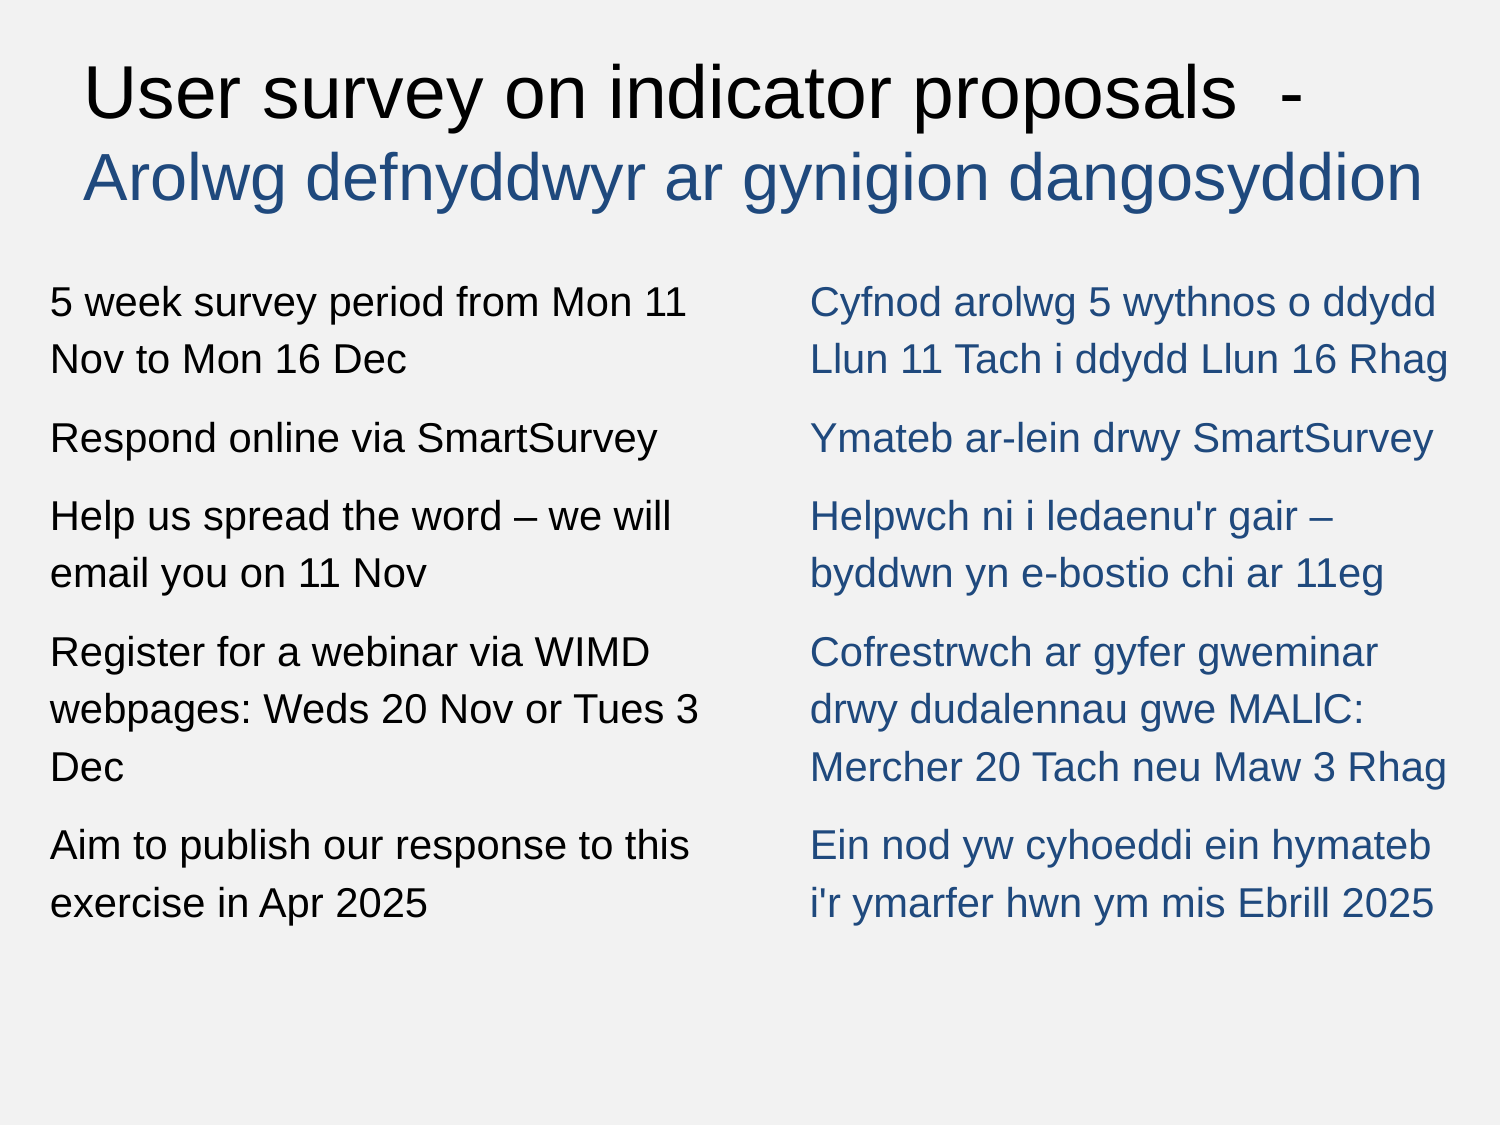

User survey on indicator proposals - Arolwg defnyddwyr ar gynigion dangosyddion
5 week survey period from Mon 11 Nov to Mon 16 Dec
Respond online via SmartSurvey
Help us spread the word – we will email you on 11 Nov
Register for a webinar via WIMD webpages: Weds 20 Nov or Tues 3 Dec
Aim to publish our response to this exercise in Apr 2025
Cyfnod arolwg 5 wythnos o ddydd Llun 11 Tach i ddydd Llun 16 Rhag
Ymateb ar-lein drwy SmartSurvey
Helpwch ni i ledaenu'r gair – byddwn yn e-bostio chi ar 11eg
Cofrestrwch ar gyfer gweminar drwy dudalennau gwe MALlC: Mercher 20 Tach neu Maw 3 Rhag
Ein nod yw cyhoeddi ein hymateb i'r ymarfer hwn ym mis Ebrill 2025